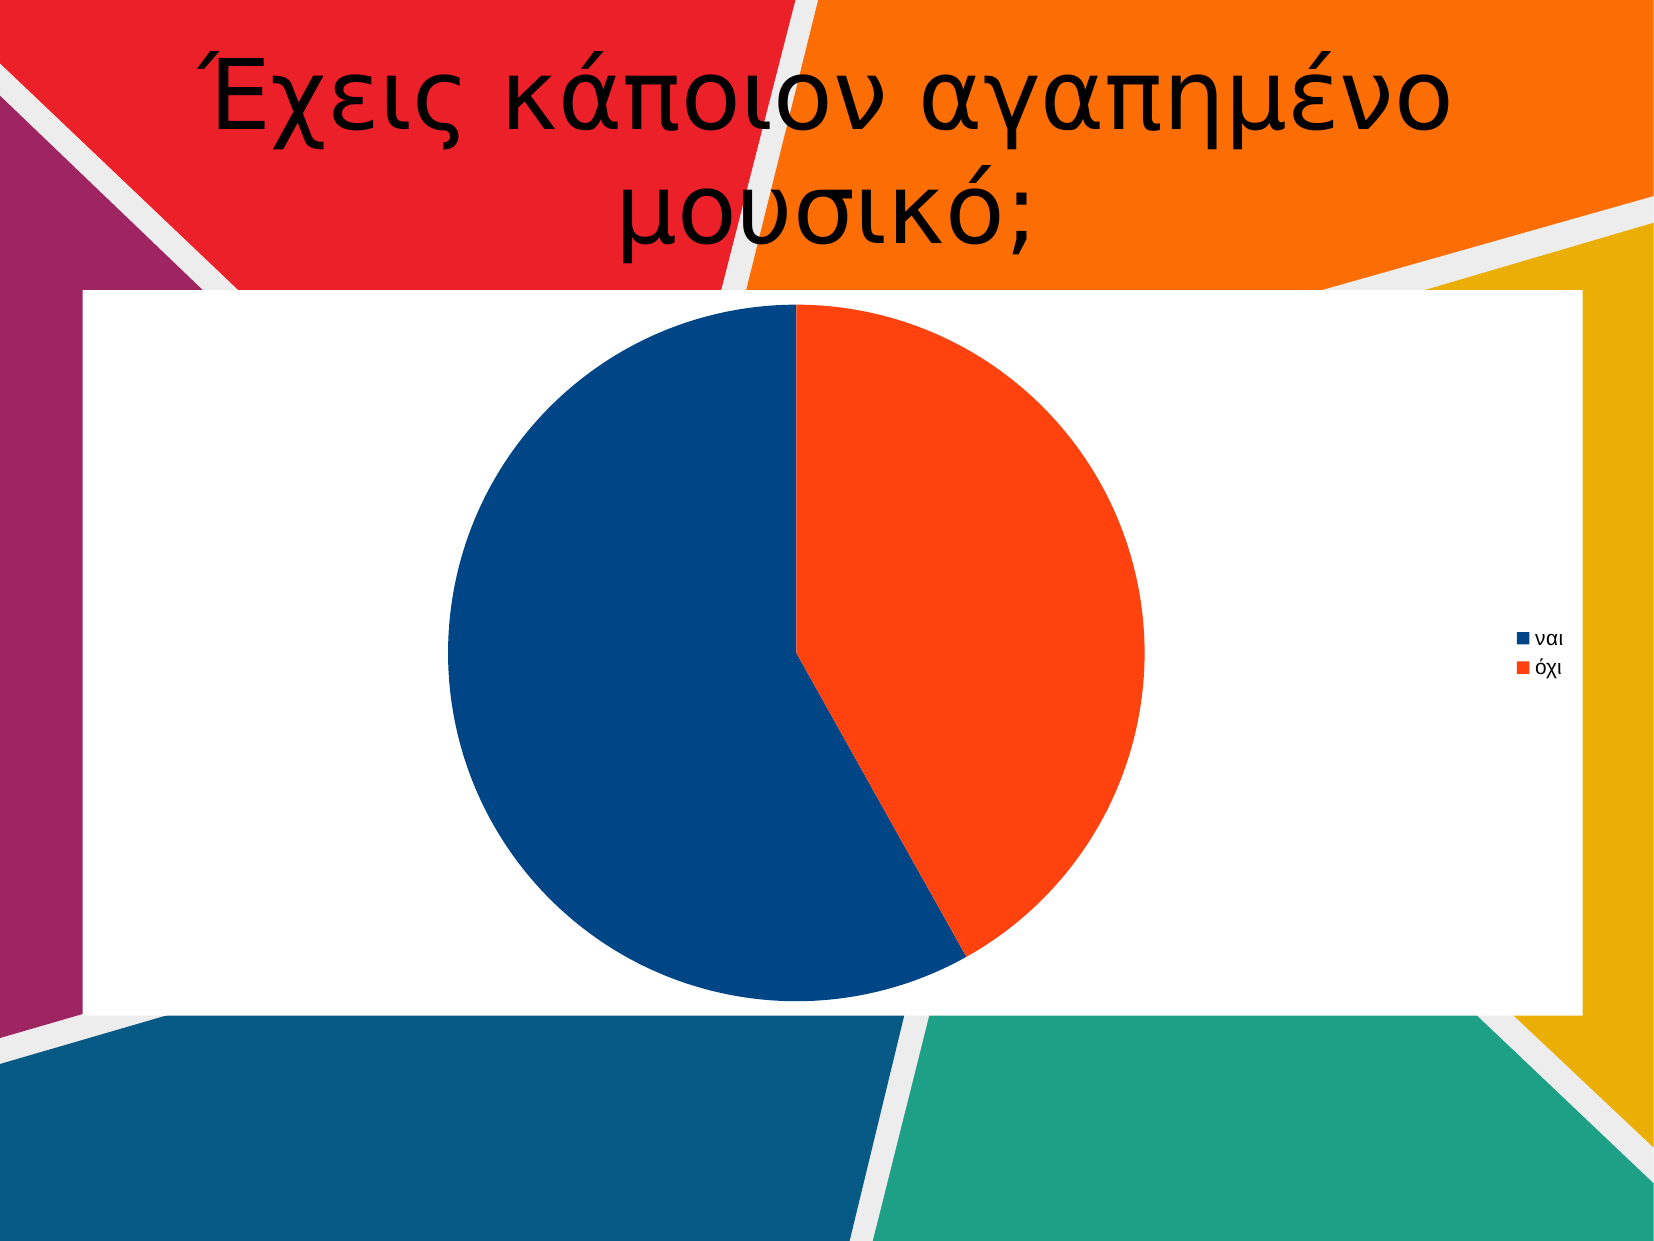

# Έχεις κάποιον αγαπημένο μουσικό;
### Chart
| Category | Column N |
|---|---|
| ναι | 68.0 |
| όχι | 49.0 |